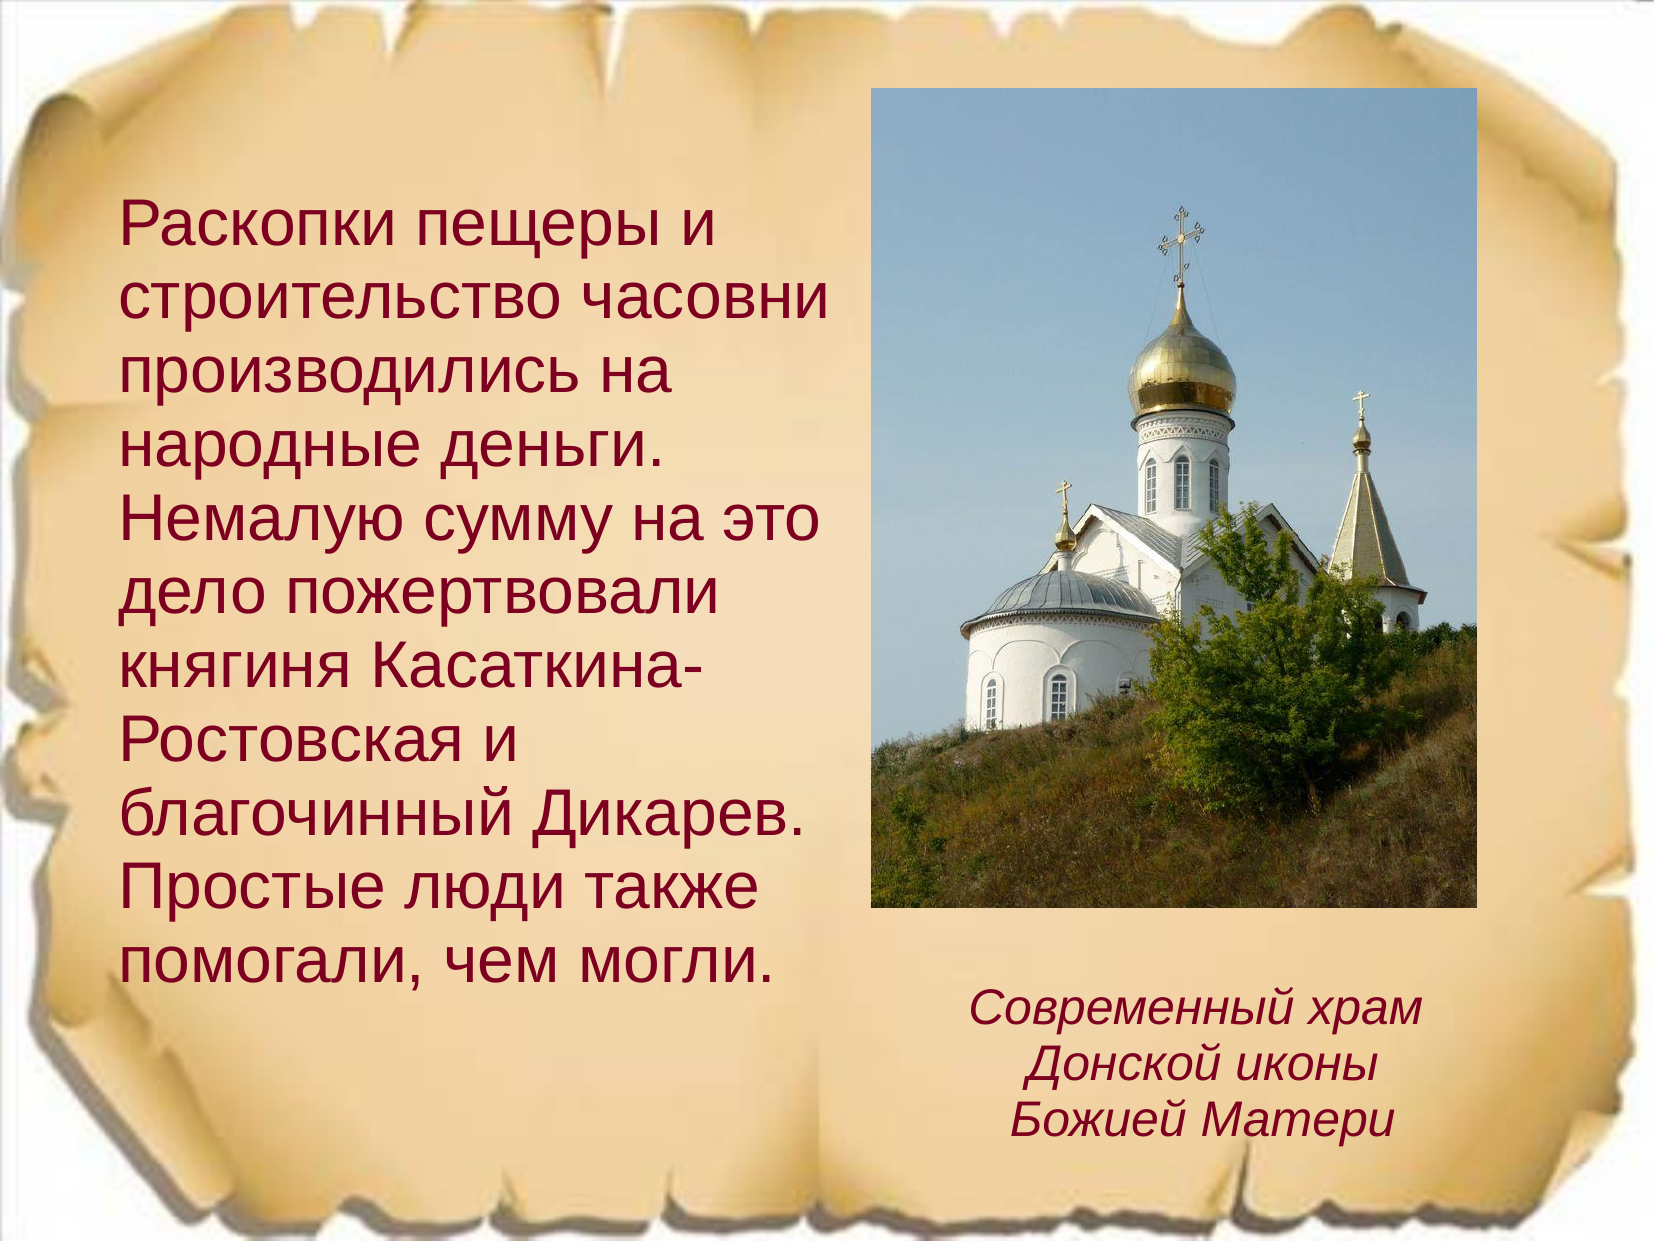

Раскопки пещеры и строительство часовни производились на народные деньги. Немалую сумму на это дело пожертвовали княгиня Касаткина-Ростовская и благочинный Дикарев. Простые люди также помогали, чем могли.
# Современный храм Донской иконы Божией Матери